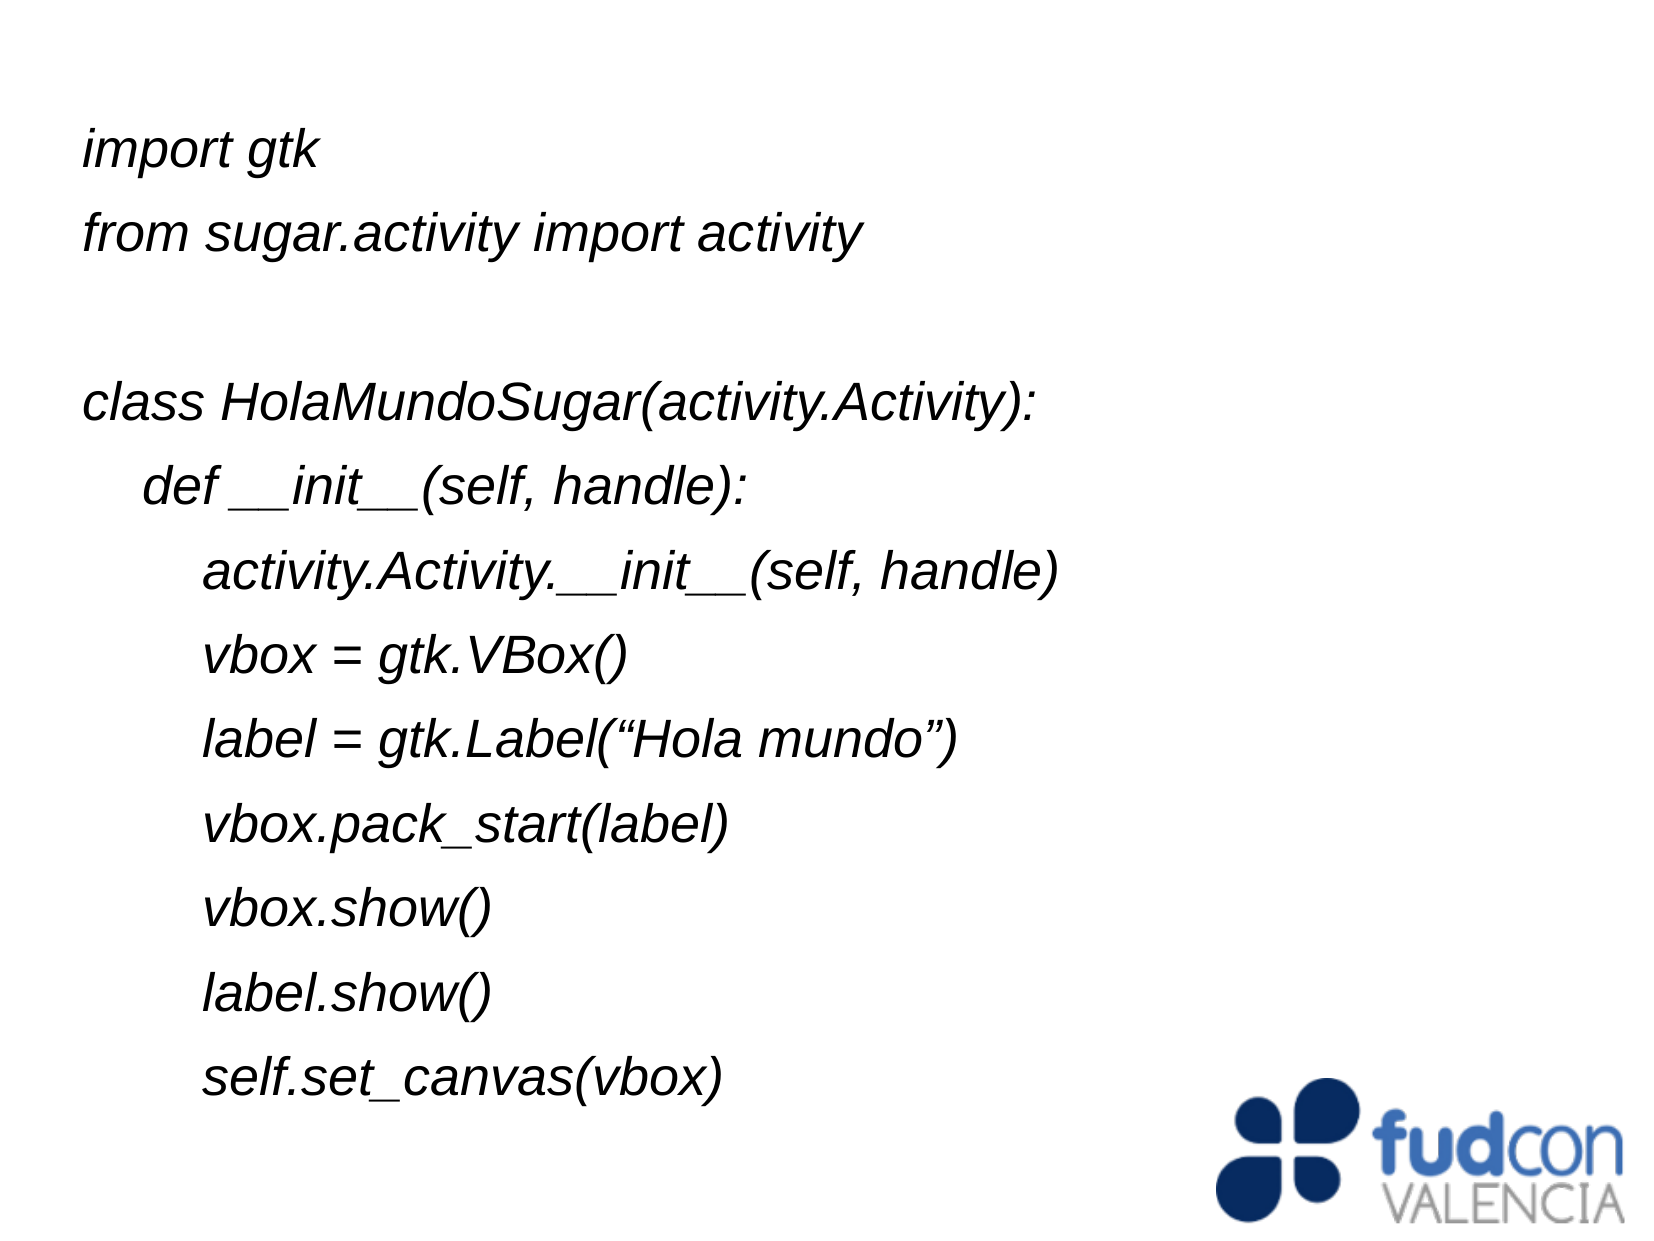

# import gtk
from sugar.activity import activity
class HolaMundoSugar(activity.Activity):
 def __init__(self, handle):
 activity.Activity.__init__(self, handle)
 vbox = gtk.VBox()
 label = gtk.Label(“Hola mundo”)
 vbox.pack_start(label)
 vbox.show()
 label.show()
 self.set_canvas(vbox)